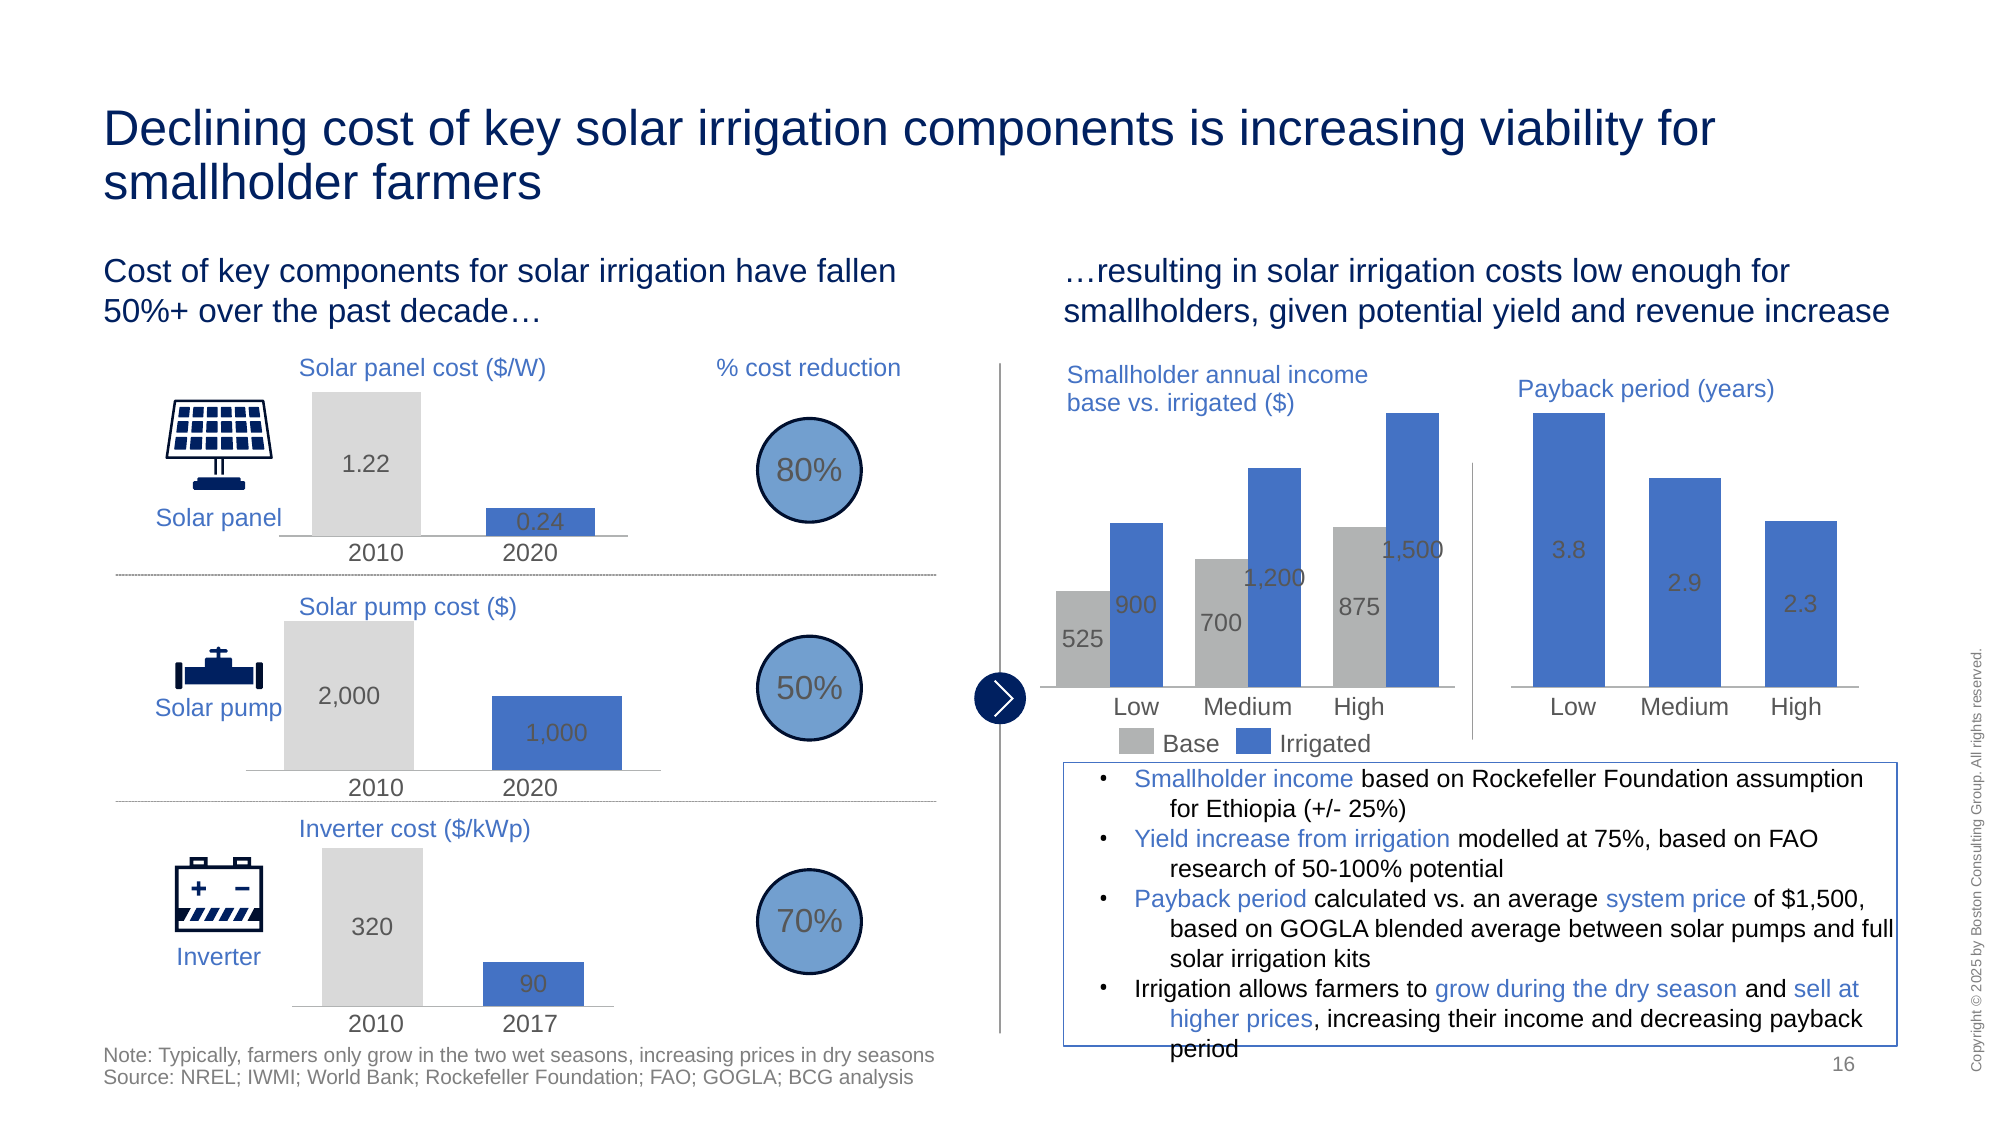

# Declining cost of key solar irrigation components is increasing viability for smallholder farmers
Cost of key components for solar irrigation have fallen 50%+ over the past decade…
…resulting in solar irrigation costs low enough for smallholders, given potential yield and revenue increase
Solar panel cost ($/W)
% cost reduction
Smallholder annual income base vs. irrigated ($)
Payback period (years)
### Chart
| Category | Series1 |
|---|---|
| 1 | 1.22 |
| 2 | 0.24 |
### Chart
| Category | Series1 | Series2 |
|---|---|---|
| 1 | 525.0 | 900.0 |
| 2 | 700.0 | 1200.0 |
| 3 | 875.0 | 1500.0 |
### Chart
| Category | Series1 |
|---|---|
| 1 | 3.8 |
| 2 | 2.9 |
| 3 | 2.3 |80%
Solar panel
2010
2020
Solar pump cost ($)
### Chart
| Category | Series1 |
|---|---|
| 1 | 2000.0 |
| 2 | 1000.0 |50%
Low
Medium
High
Low
Medium
High
Solar pump
Base
Irrigated
Smallholder income based on Rockefeller Foundation assumption for Ethiopia (+/- 25%)
Yield increase from irrigation modelled at 75%, based on FAO research of 50-100% potential
Payback period calculated vs. an average system price of $1,500, based on GOGLA blended average between solar pumps and full solar irrigation kits
Irrigation allows farmers to grow during the dry season and sell at higher prices, increasing their income and decreasing payback period
2010
2020
Inverter cost ($/kWp)
### Chart
| Category | Series1 |
|---|---|
| 1 | 320.0 |
| 2 | 90.0 |70%
Inverter
2010
2017
Note: Typically, farmers only grow in the two wet seasons, increasing prices in dry seasons
Source: NREL; IWMI; World Bank; Rockefeller Foundation; FAO; GOGLA; BCG analysis